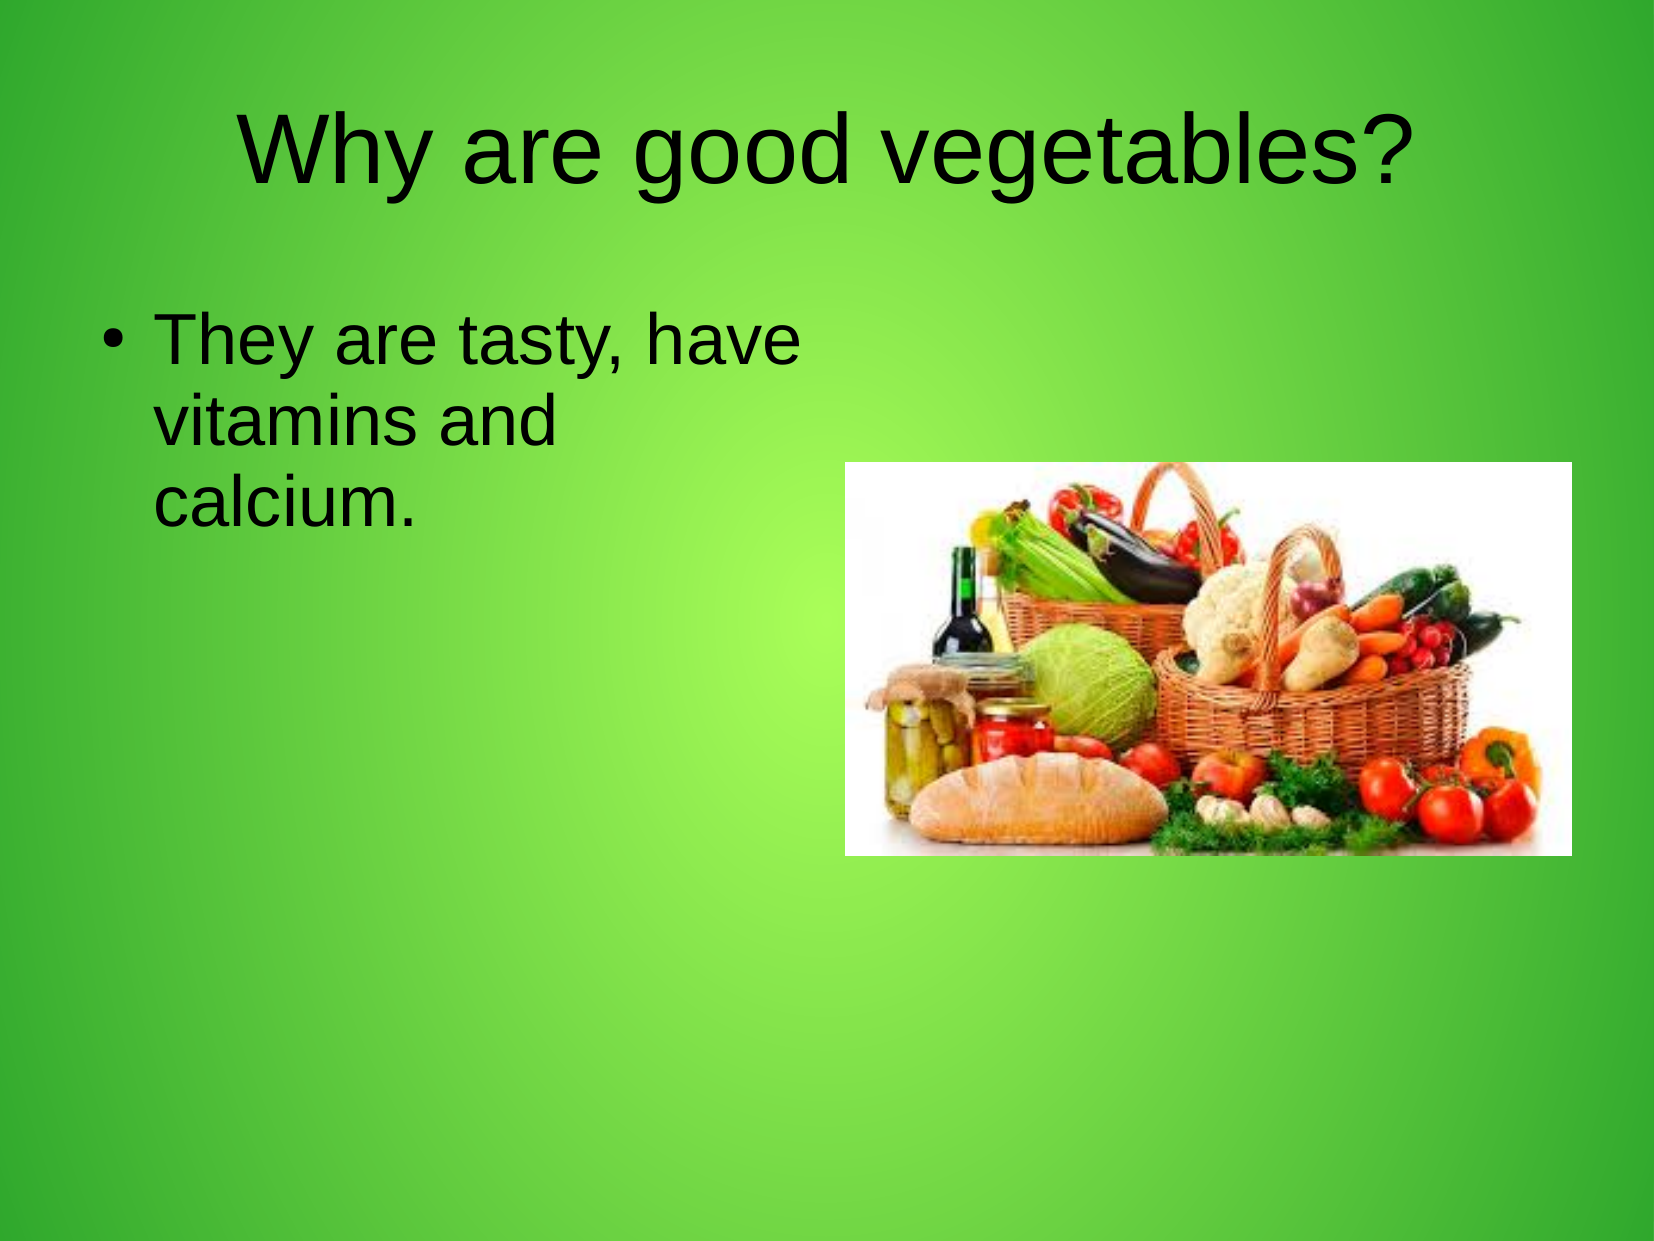

# Why are good vegetables?
They are tasty, have vitamins and calcium.